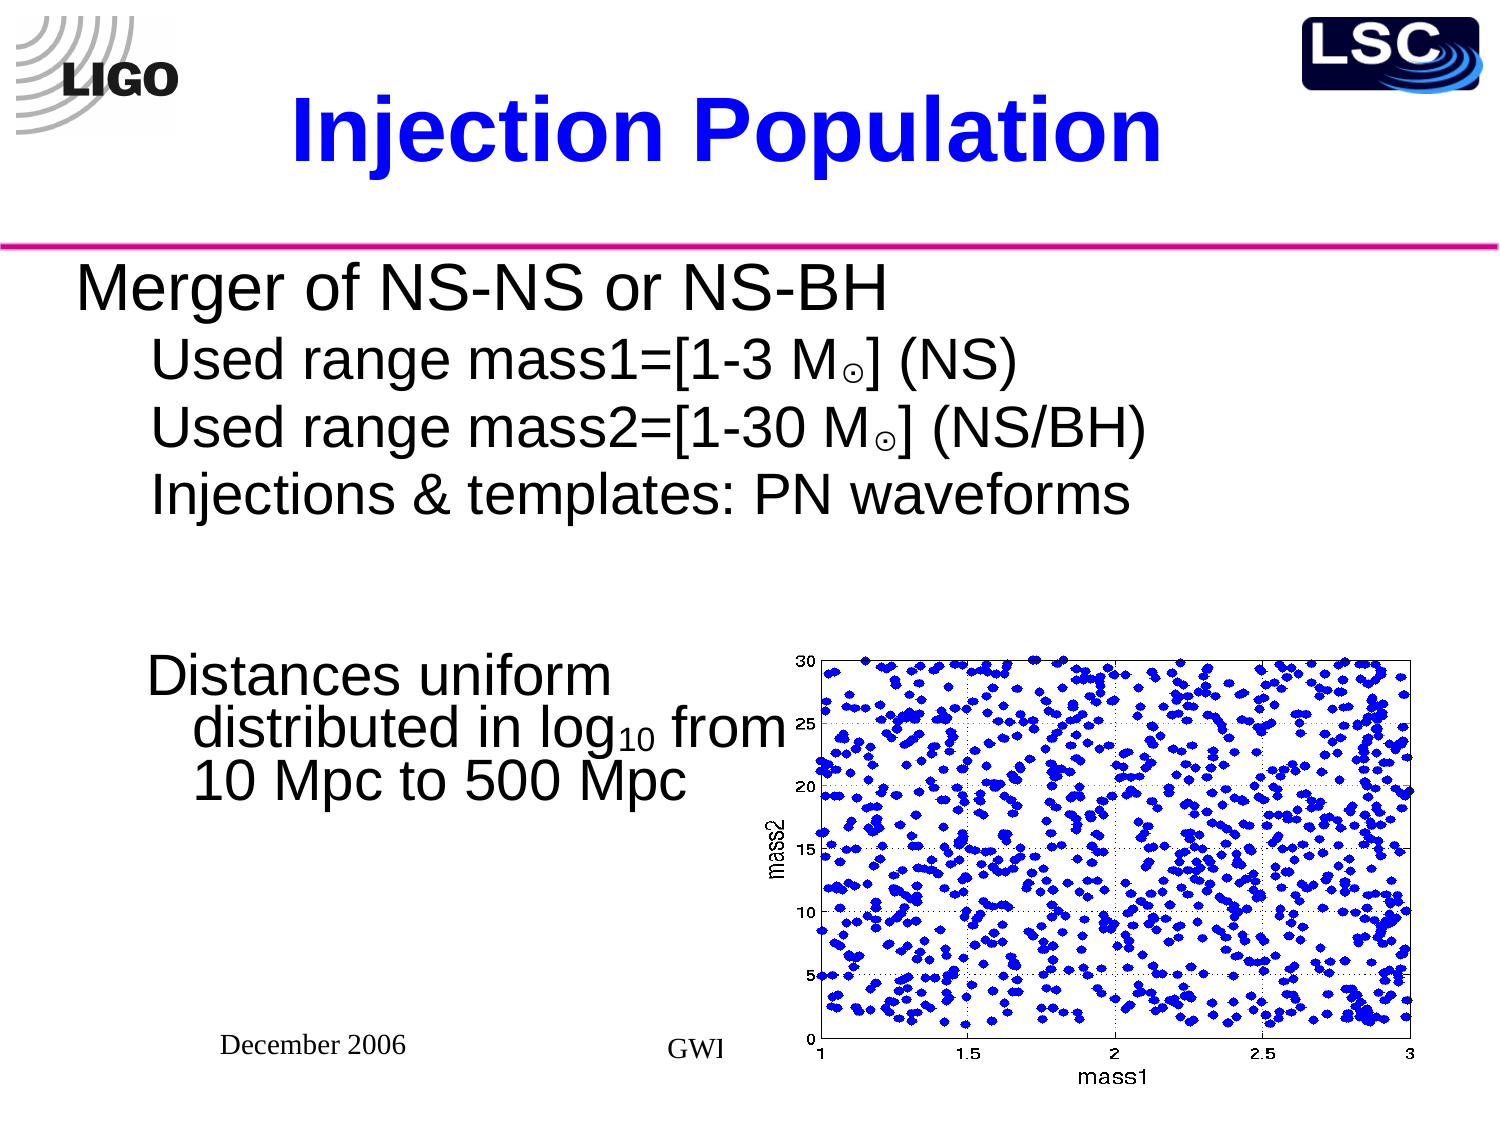

# Injection Population
Merger of NS-NS or NS-BH
Used range mass1=[1-3 M⊙] (NS)
Used range mass2=[1-30 M⊙] (NS/BH)
Injections & templates: PN waveforms
Distances uniform distributed in log10 from 10 Mpc to 500 Mpc
December 2006
GWDAW-11
9